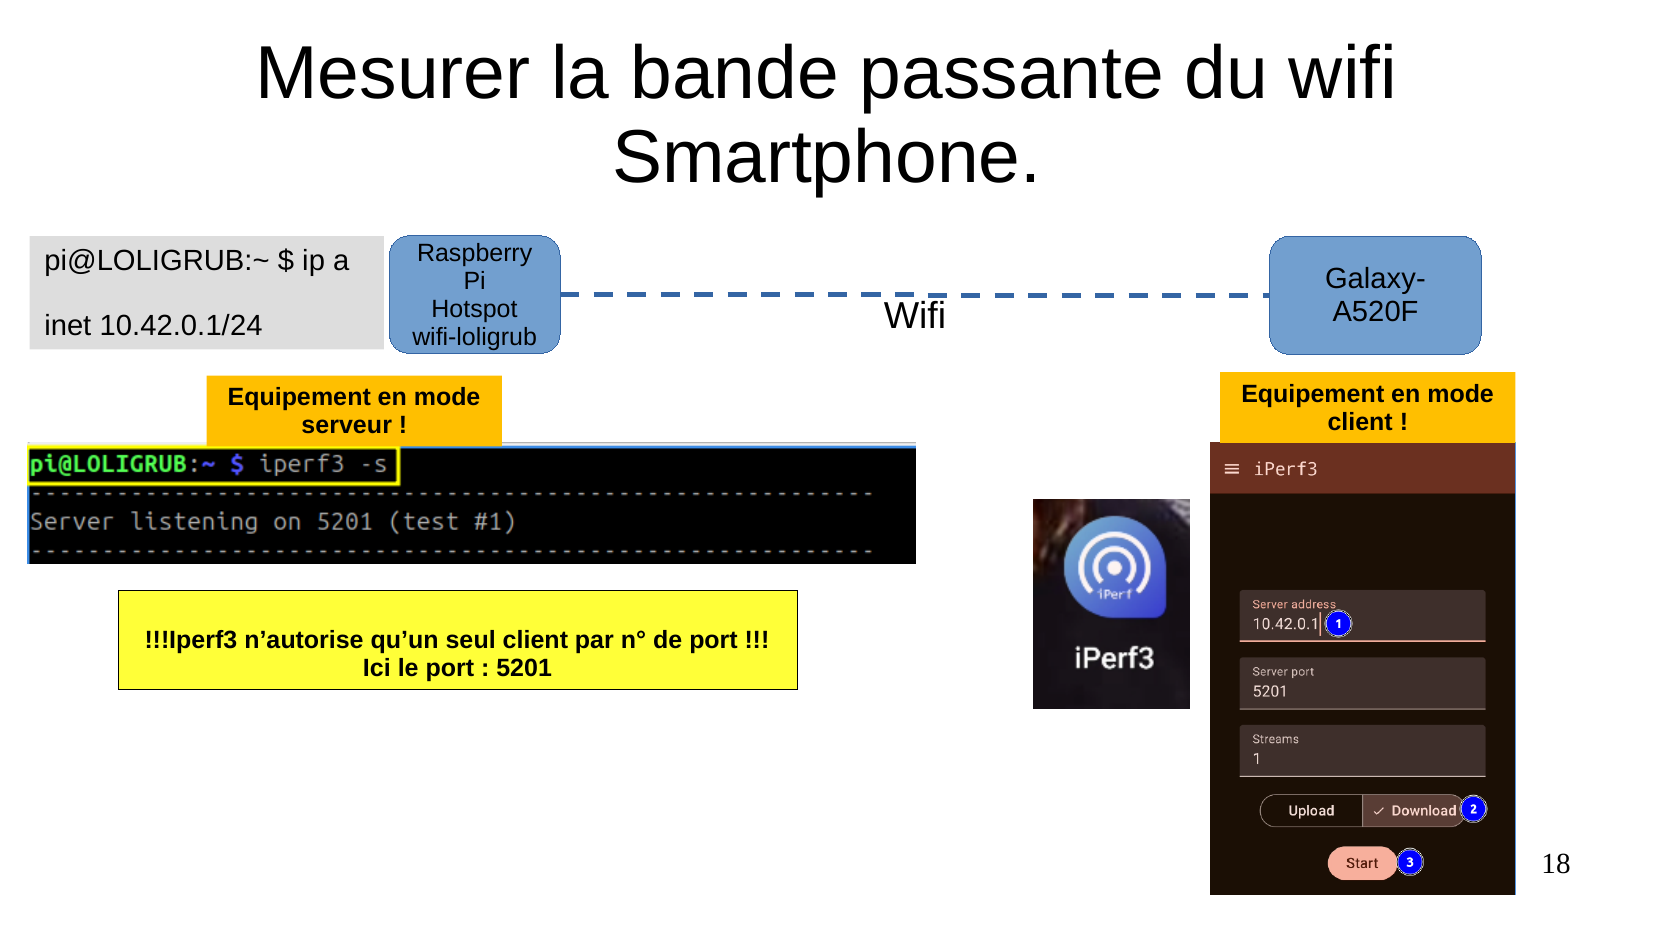

# Mesurer la bande passante du wifi Smartphone.
RaspberryPi
Hotspot
wifi-loligrub
pi@LOLIGRUB:~ $ ip a
inet 10.42.0.1/24
Galaxy-A520F
Equipement en mode client !
Equipement en mode serveur !
!!!Iperf3 n’autorise qu’un seul client par n° de port !!!
Ici le port : 5201
18